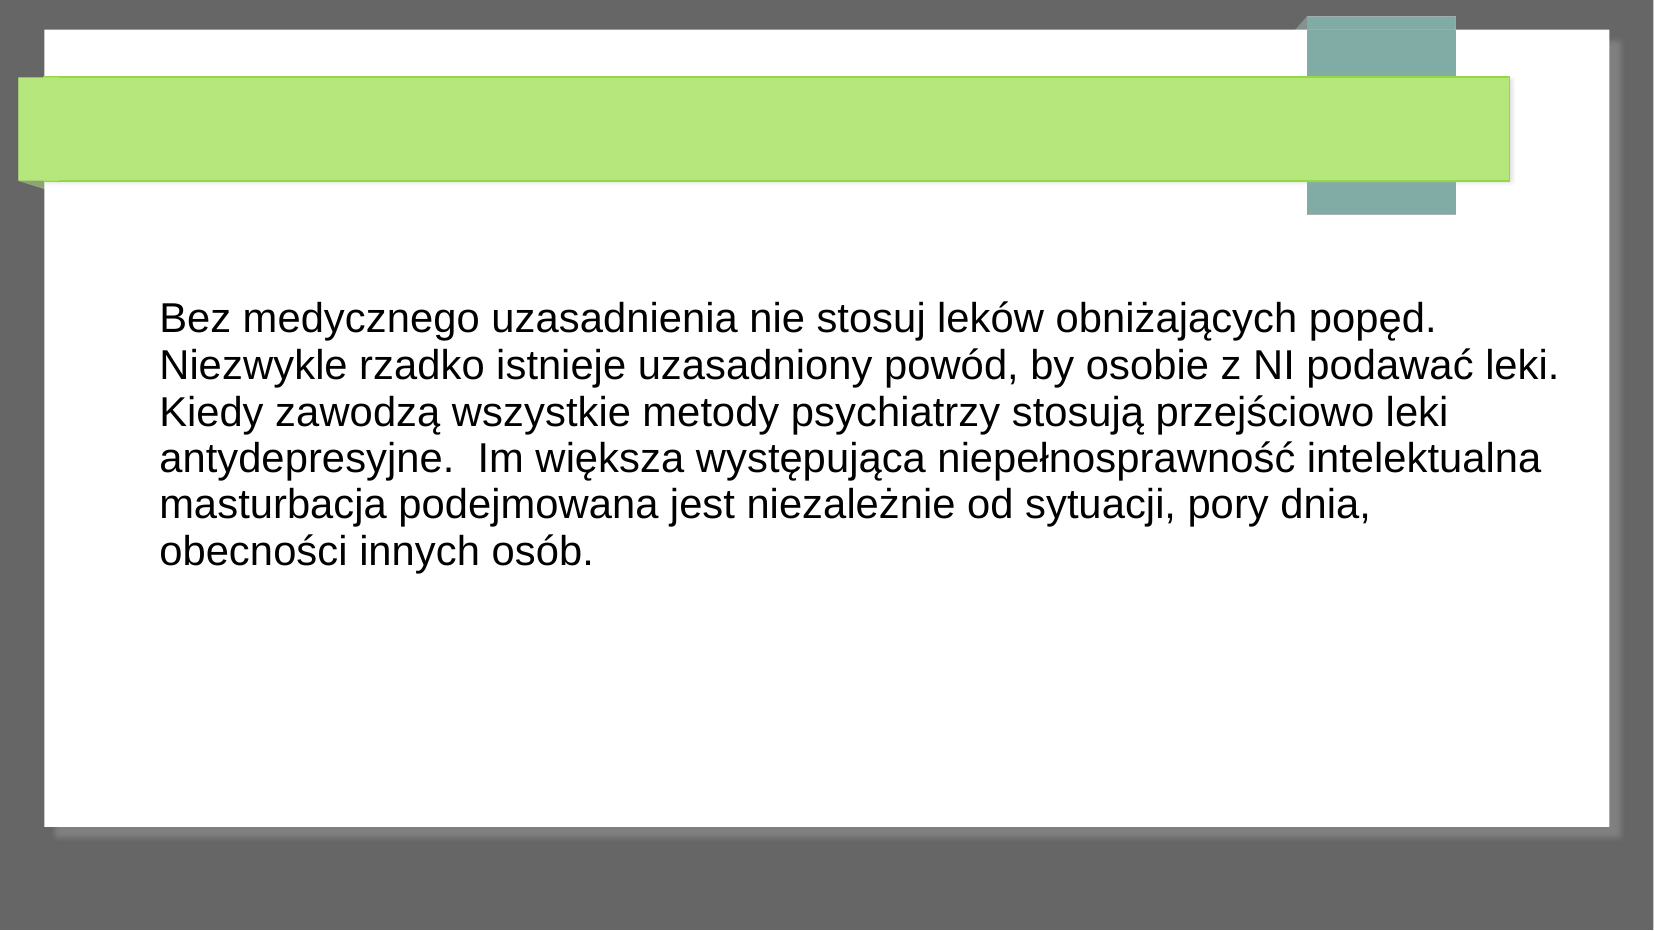

#
Bez medycznego uzasadnienia nie stosuj leków obniżających popęd. Niezwykle rzadko istnieje uzasadniony powód, by osobie z NI podawać leki. Kiedy zawodzą wszystkie metody psychiatrzy stosują przejściowo leki antydepresyjne. Im większa występująca niepełnosprawność intelektualna masturbacja podejmowana jest niezależnie od sytuacji, pory dnia, obecności innych osób.